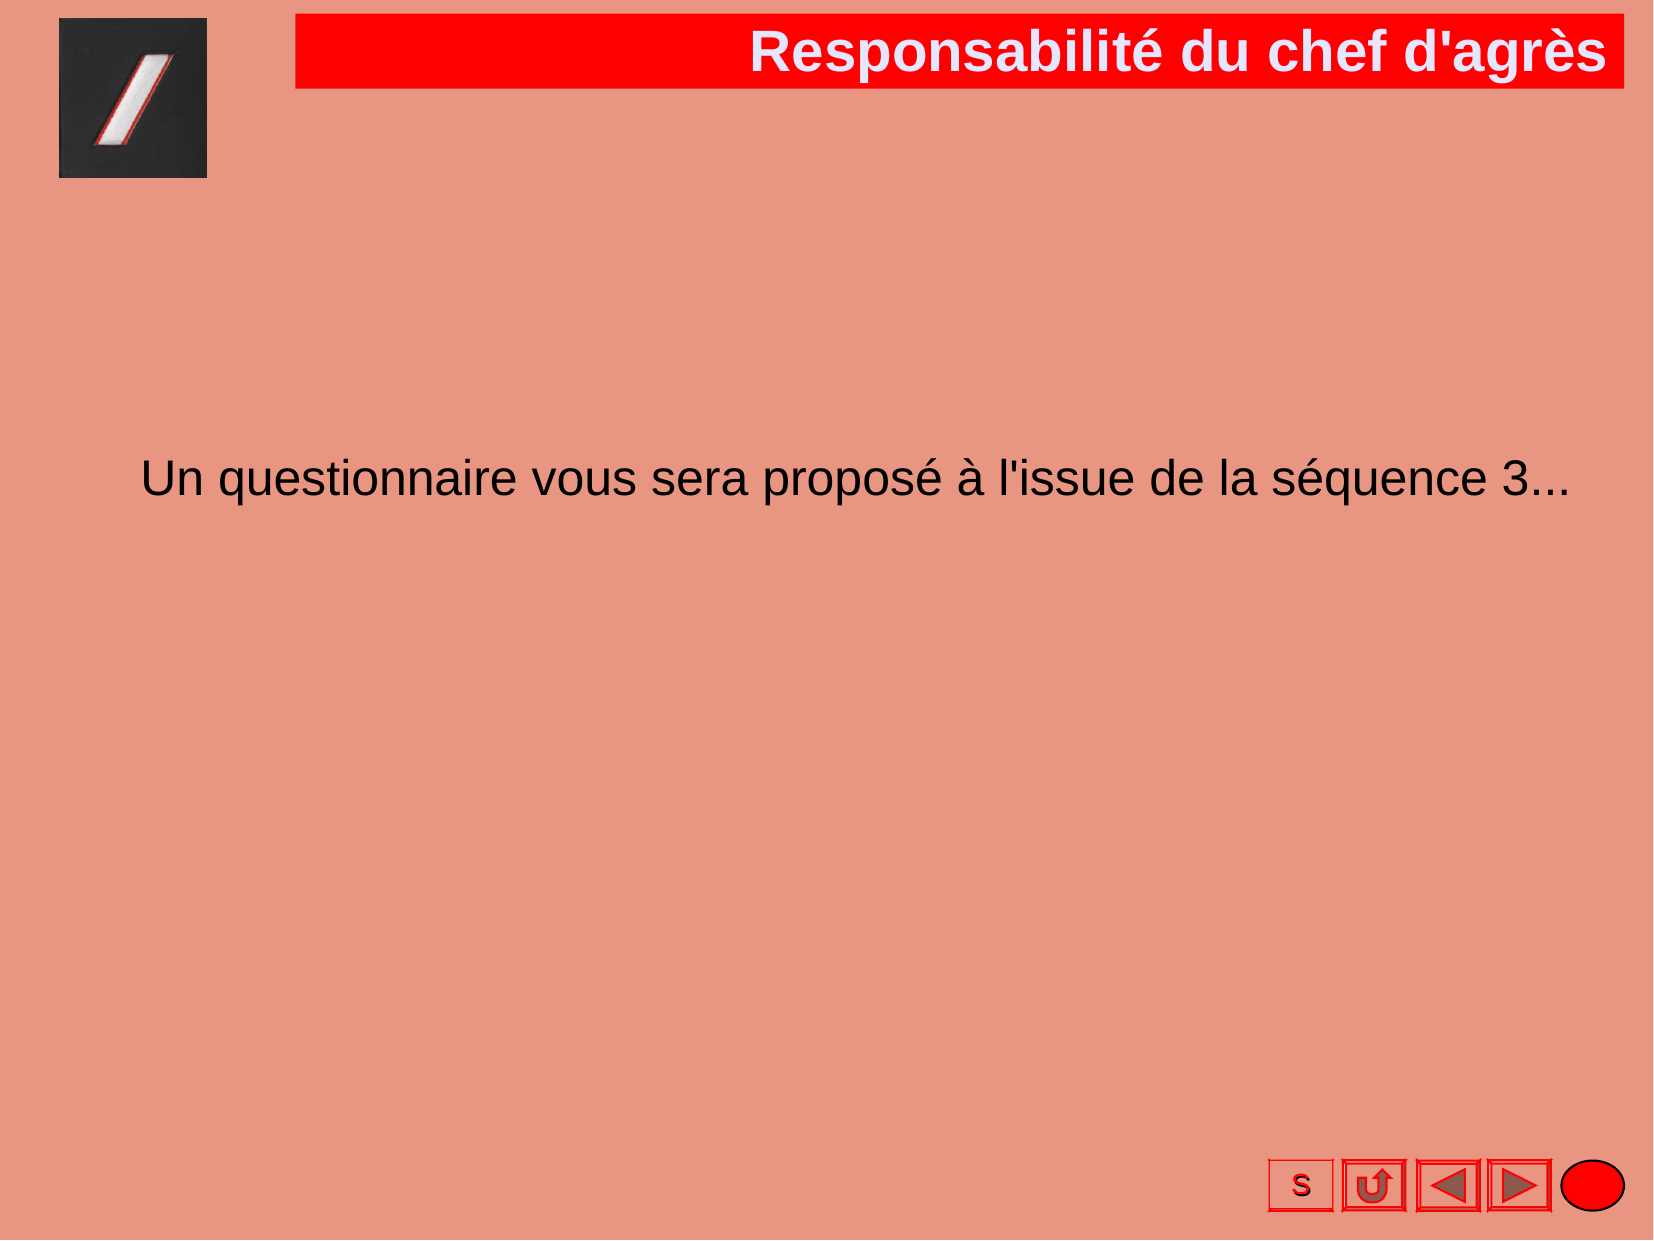

Responsabilité du chef d'agrès
Un questionnaire vous sera proposé à l'issue de la séquence 3...